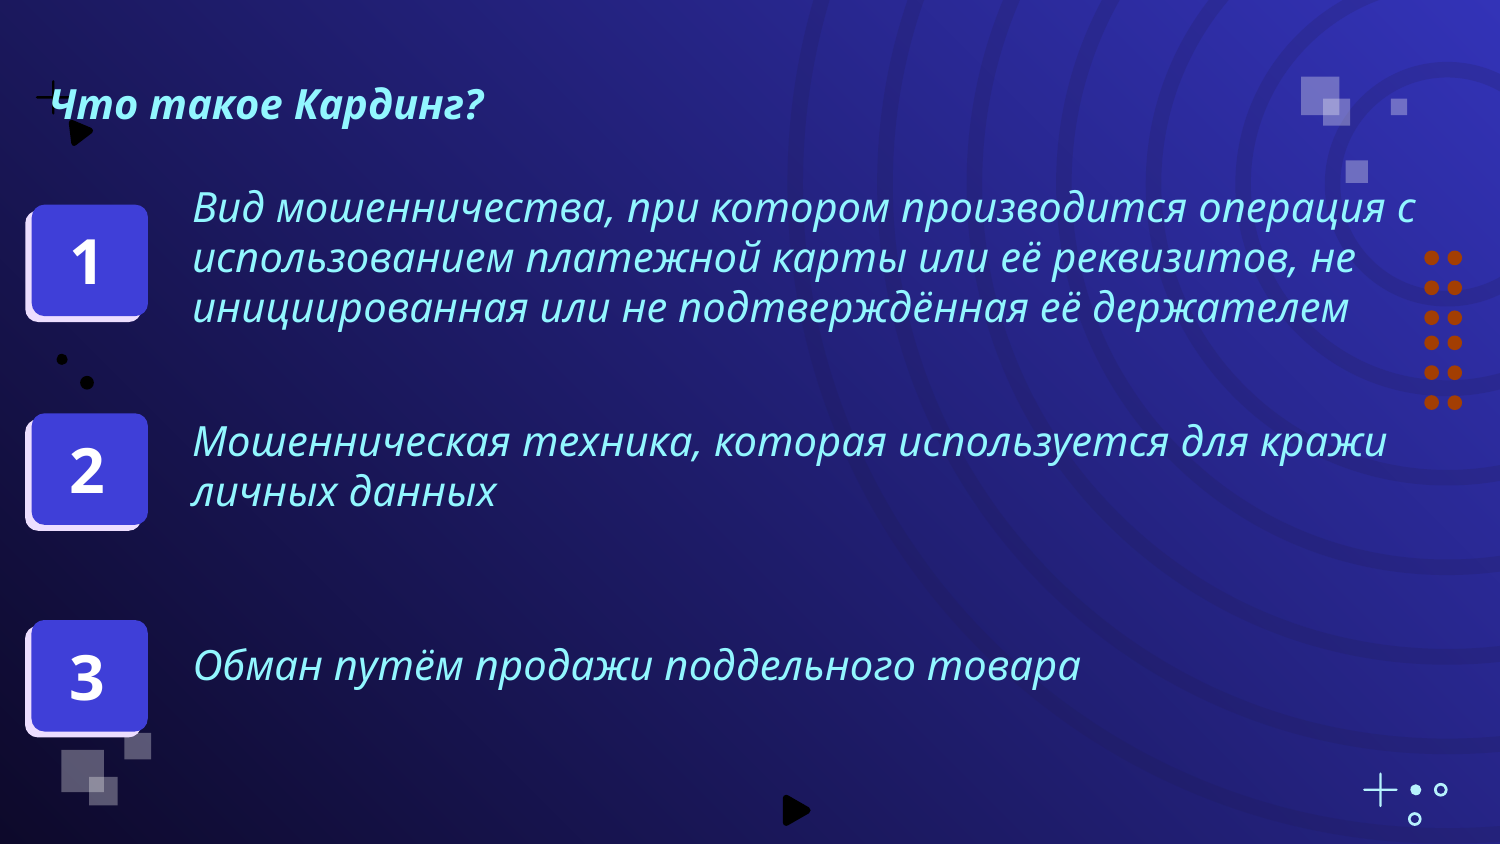

Что такое Кардинг?
Вид мошенничества, при котором производится операция с использованием платежной карты или её реквизитов, не инициированная или не подтверждённая её держателем
1
# Мошенническая техника, которая используется для кражи личных данных
2
Обман путём продажи поддельного товара
3